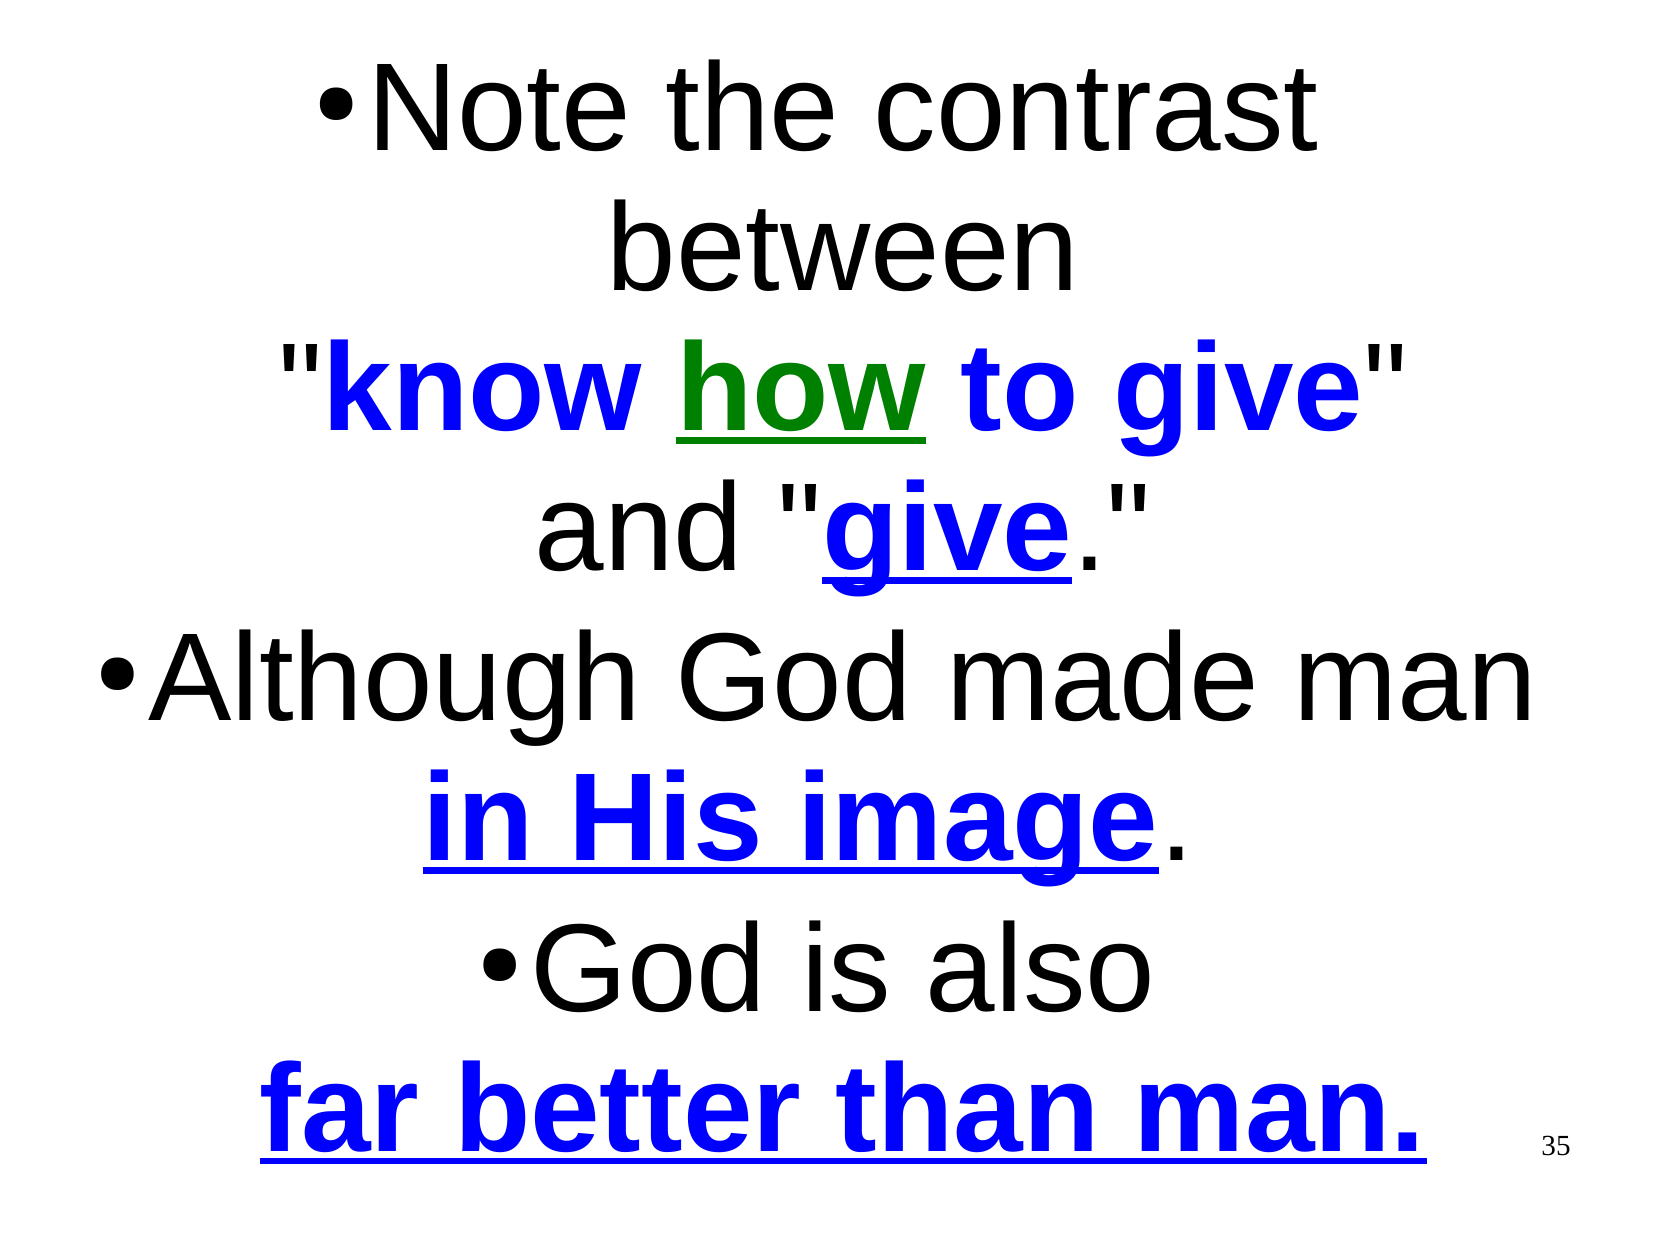

# Note the contrast between "know how to give" and "give."
Although God made man
in His image.
God is also
far better than man.
35